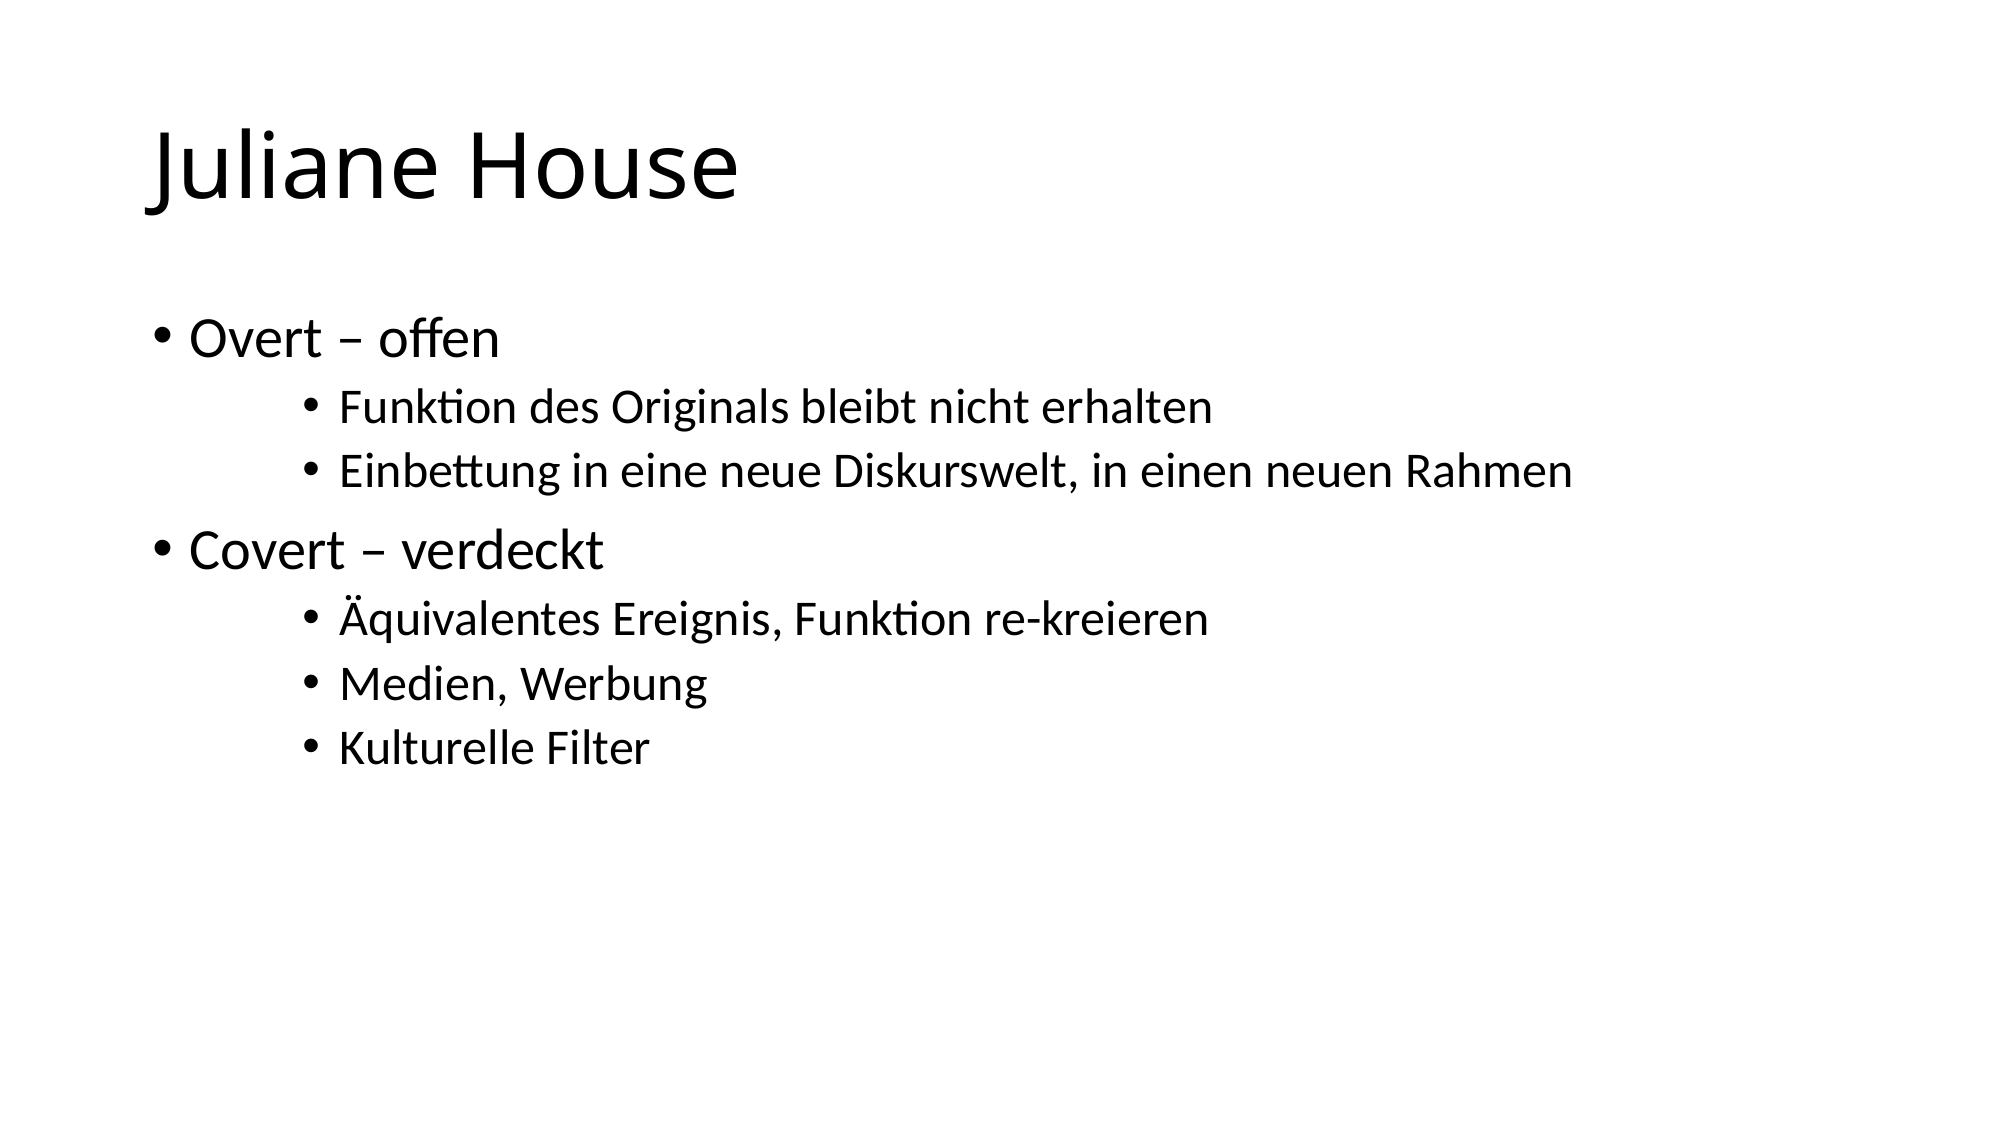

# Juliane House
Overt – offen
Funktion des Originals bleibt nicht erhalten
Einbettung in eine neue Diskurswelt, in einen neuen Rahmen
Covert – verdeckt
Äquivalentes Ereignis, Funktion re-kreieren
Medien, Werbung
Kulturelle Filter